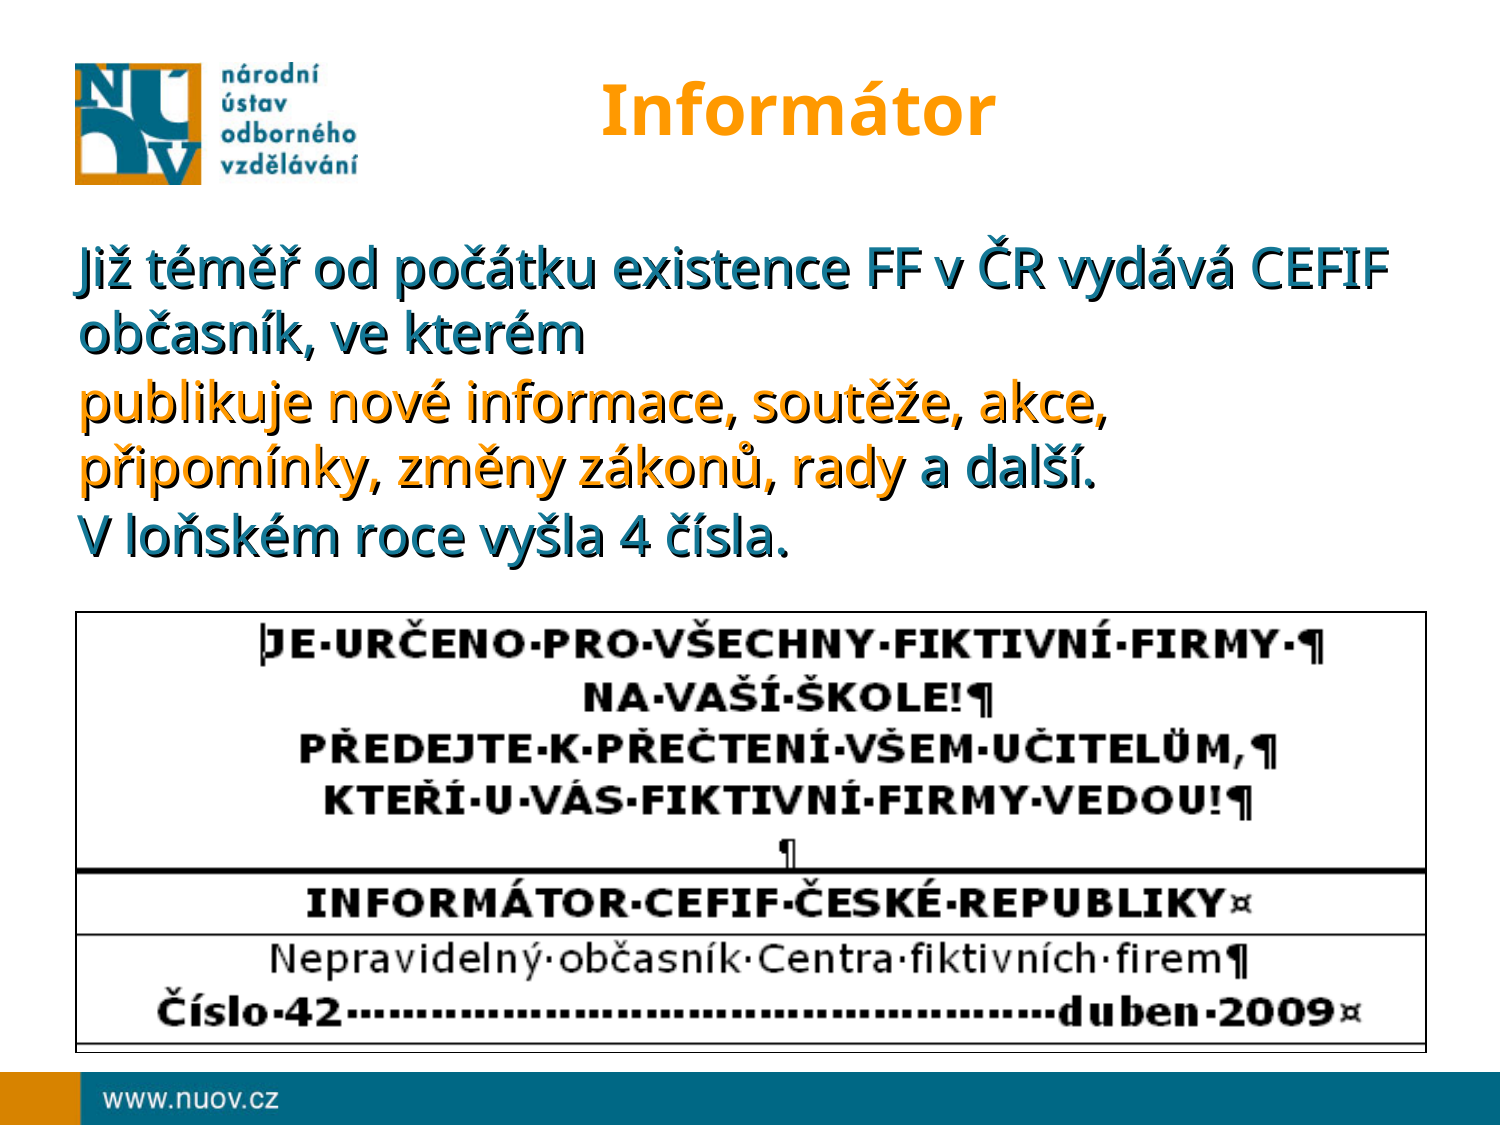

# Informátor
Již téměř od počátku existence FF v ČR vydává CEFIF občasník, ve kterém
publikuje nové informace, soutěže, akce, připomínky, změny zákonů, rady a další.
V loňském roce vyšla 4 čísla.